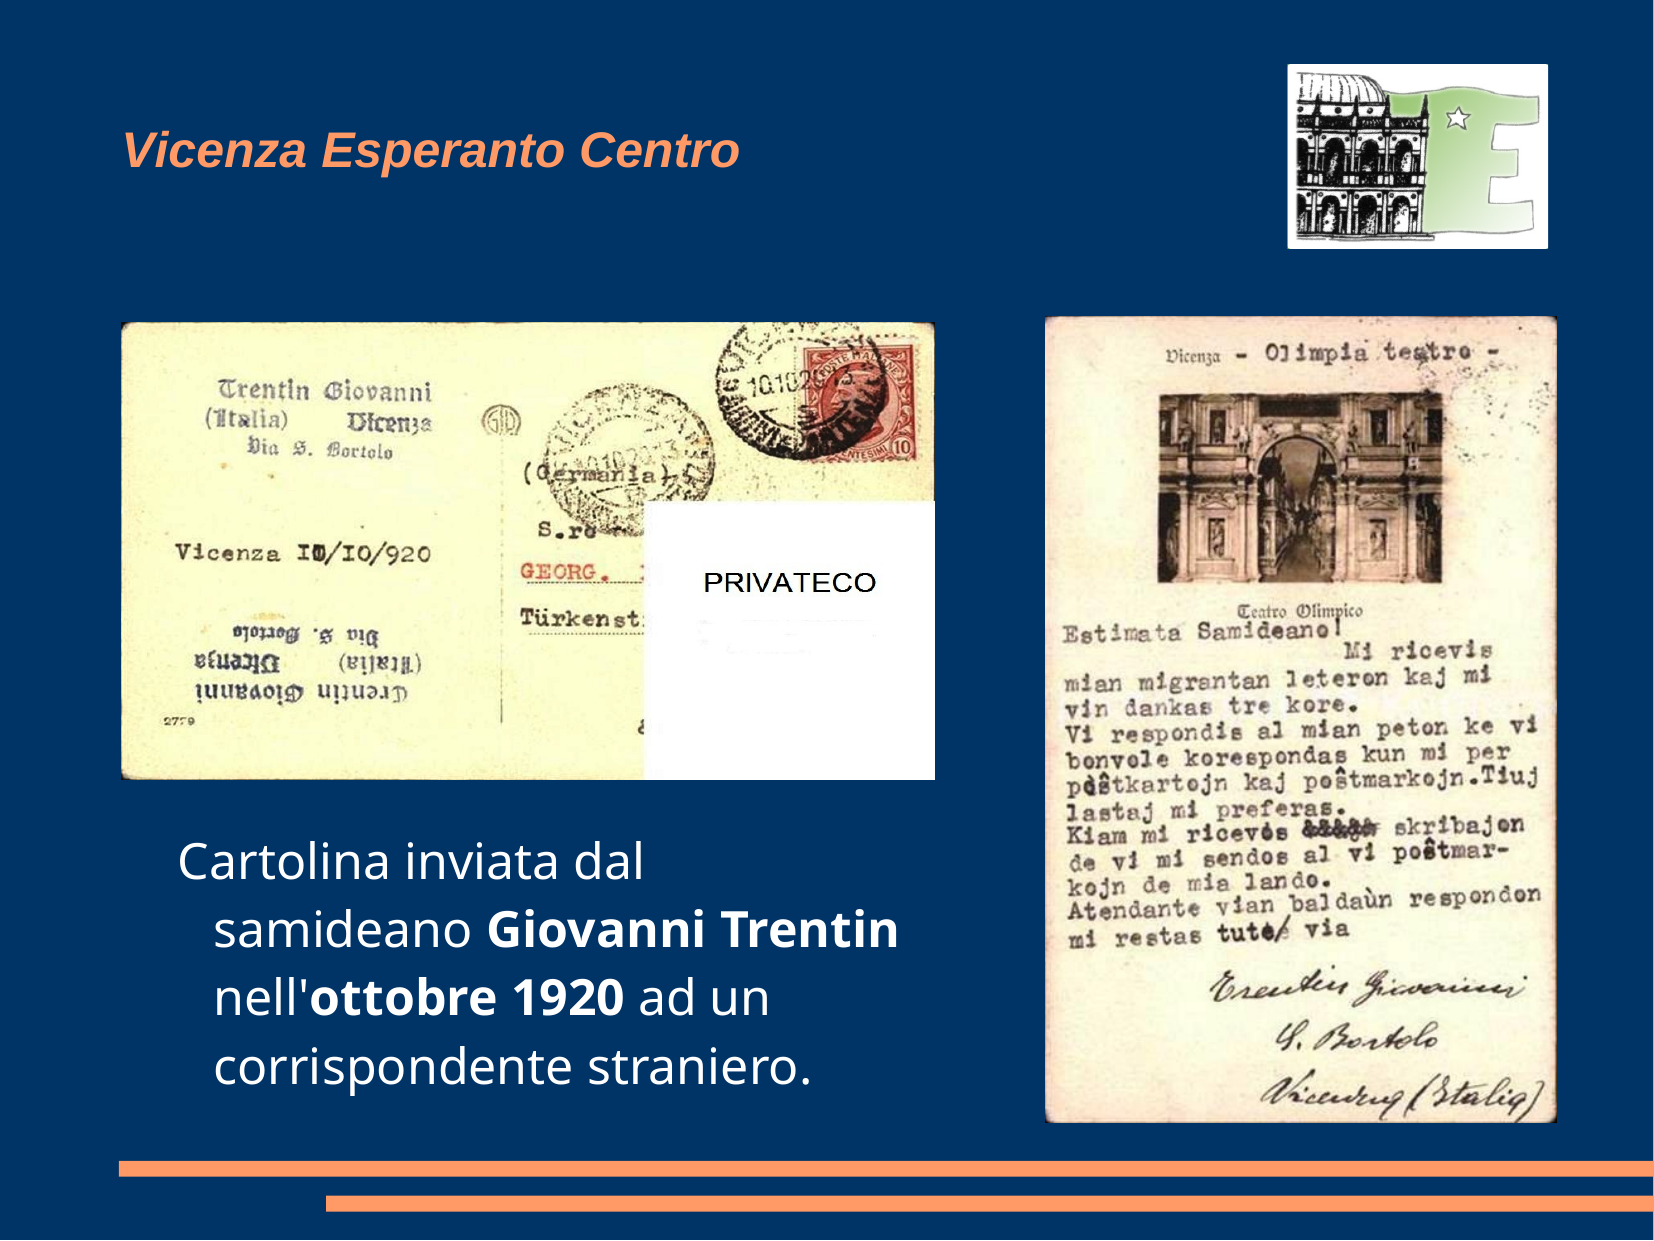

# Vicenza Esperanto Centro
Cartolina inviata dal samideano Giovanni Trentin nell'ottobre 1920 ad un corrispondente straniero.